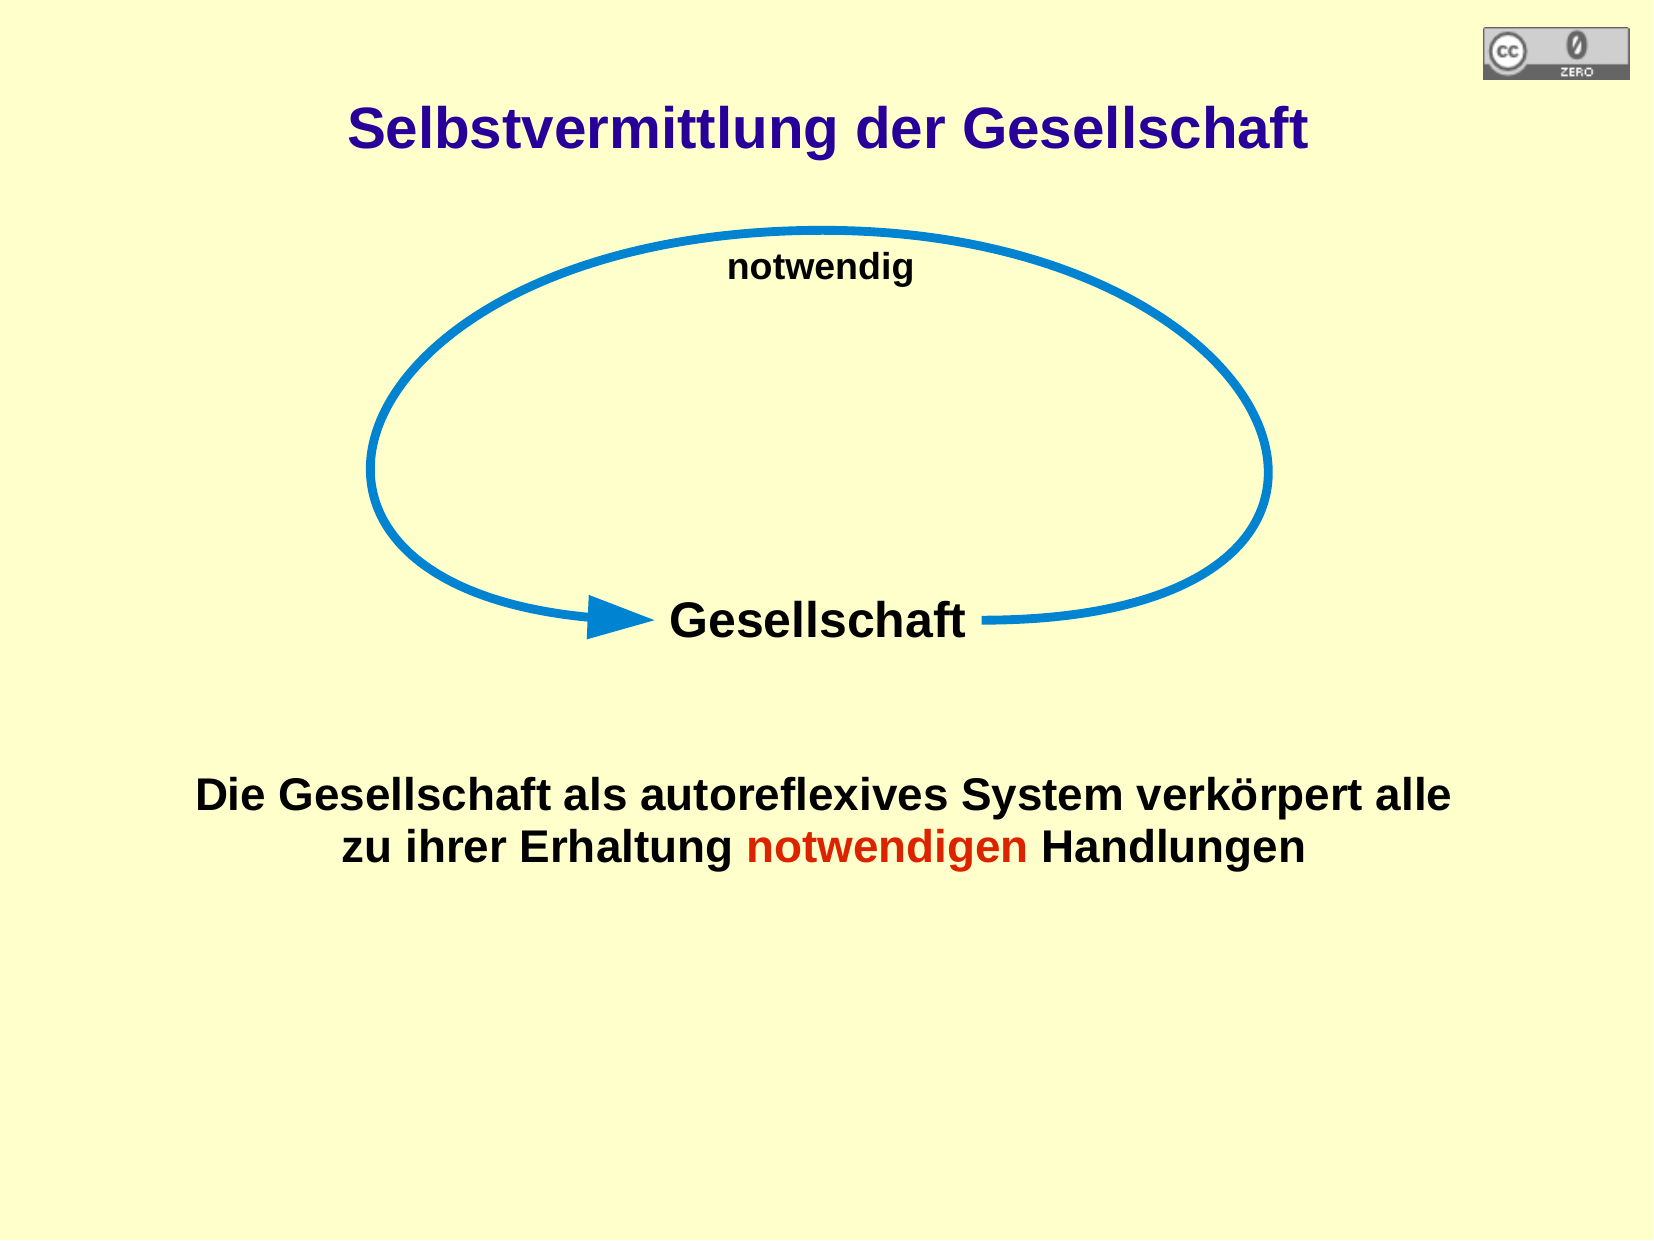

# Selbstvermittlung der Gesellschaft
notwendig
Gesellschaft
Die Gesellschaft als autoreflexives System verkörpert alle
zu ihrer Erhaltung notwendigen Handlungen